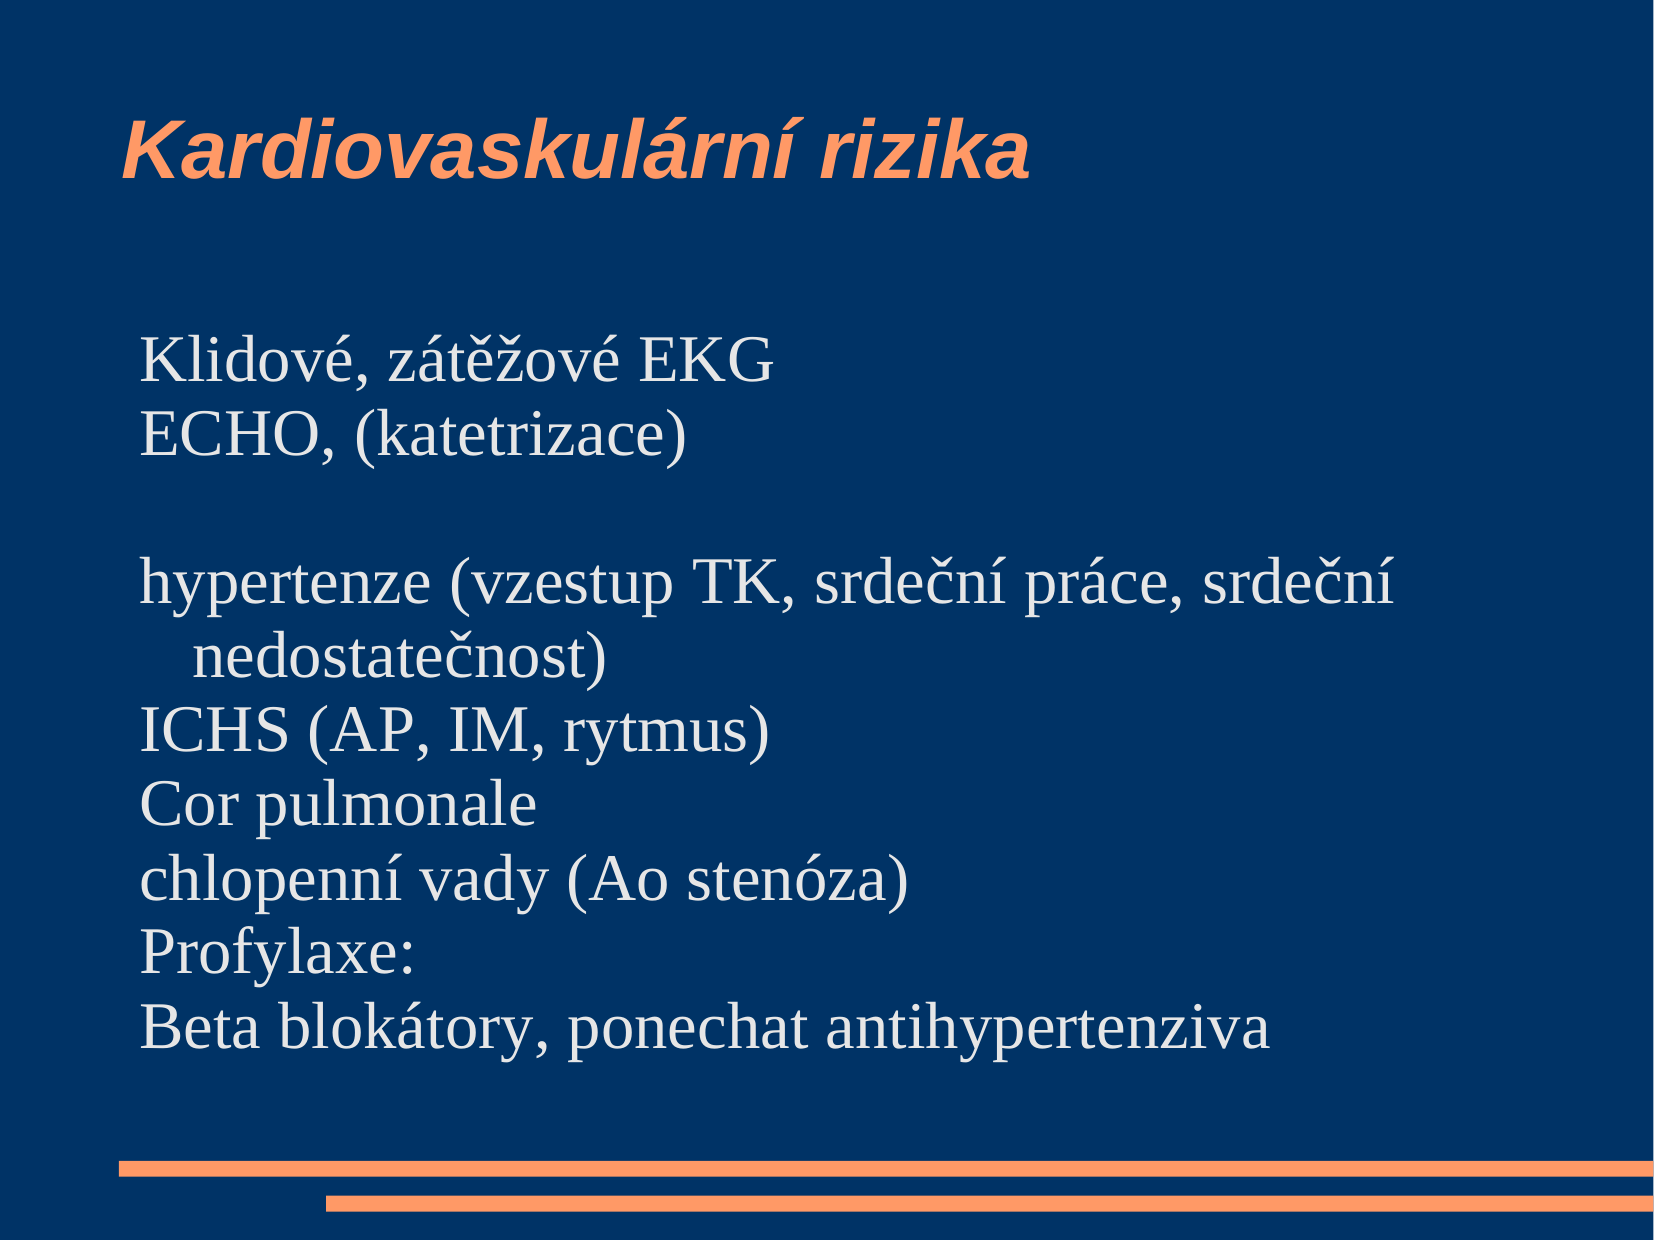

# Kardiovaskulární rizika
Klidové, zátěžové EKG
ECHO, (katetrizace)
hypertenze (vzestup TK, srdeční práce, srdeční nedostatečnost)
ICHS (AP, IM, rytmus)
Cor pulmonale
chlopenní vady (Ao stenóza)
Profylaxe:
Beta blokátory, ponechat antihypertenziva